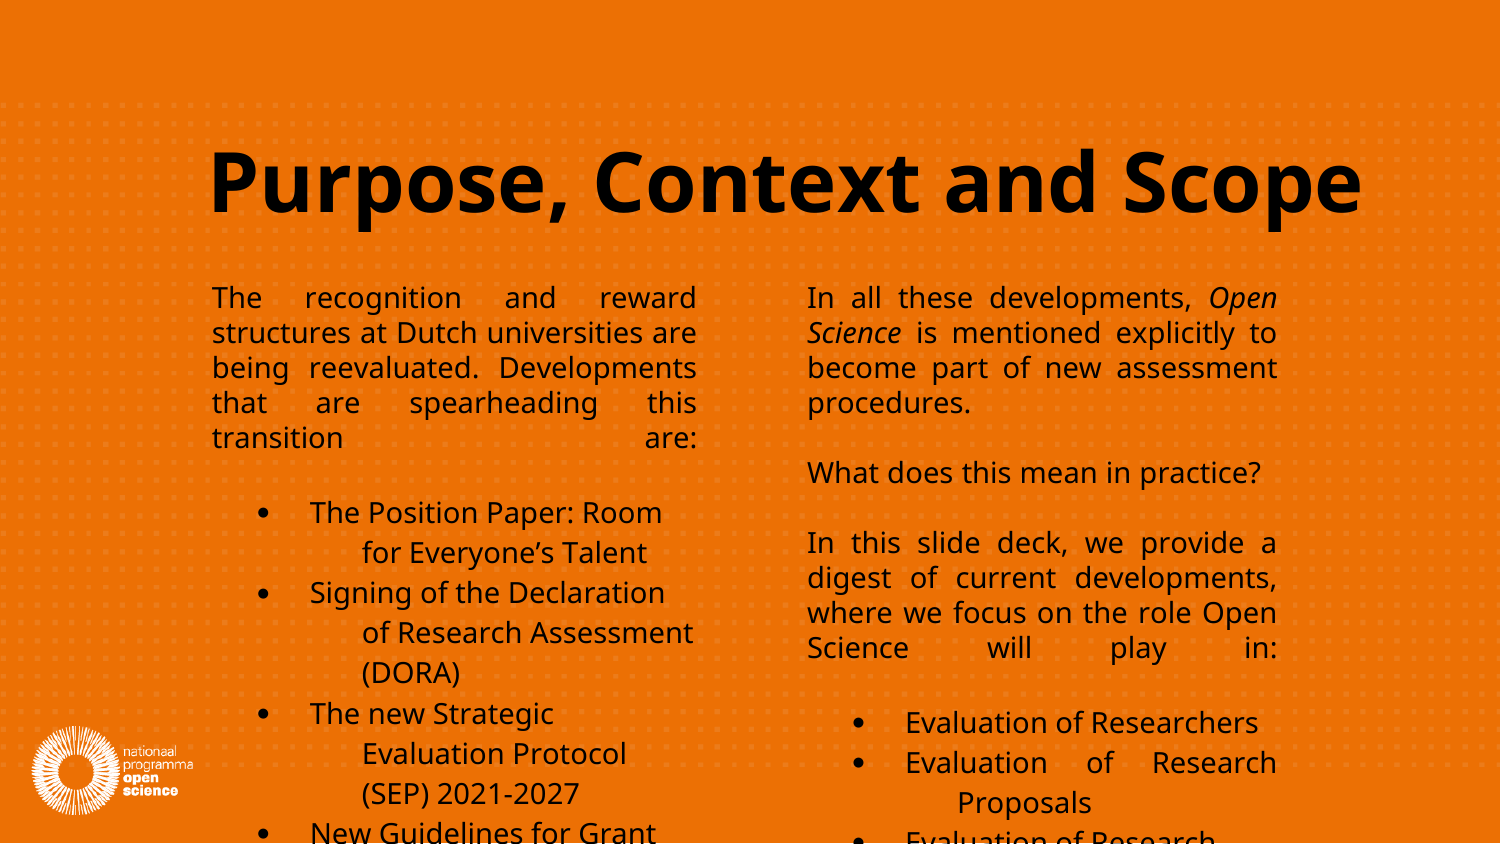

Purpose, Context and Scope
The recognition and reward structures at Dutch universities are being reevaluated. Developments that are spearheading this transition are:
The Position Paper: Room for Everyone’s Talent
Signing of the Declaration of Research Assessment (DORA)
The new Strategic Evaluation Protocol (SEP) 2021-2027
New Guidelines for Grant Applications
In all these developments, Open Science is mentioned explicitly to become part of new assessment procedures.
What does this mean in practice?
In this slide deck, we provide a digest of current developments, where we focus on the role Open Science will play in:
Evaluation of Researchers
Evaluation of Research Proposals
Evaluation of Research